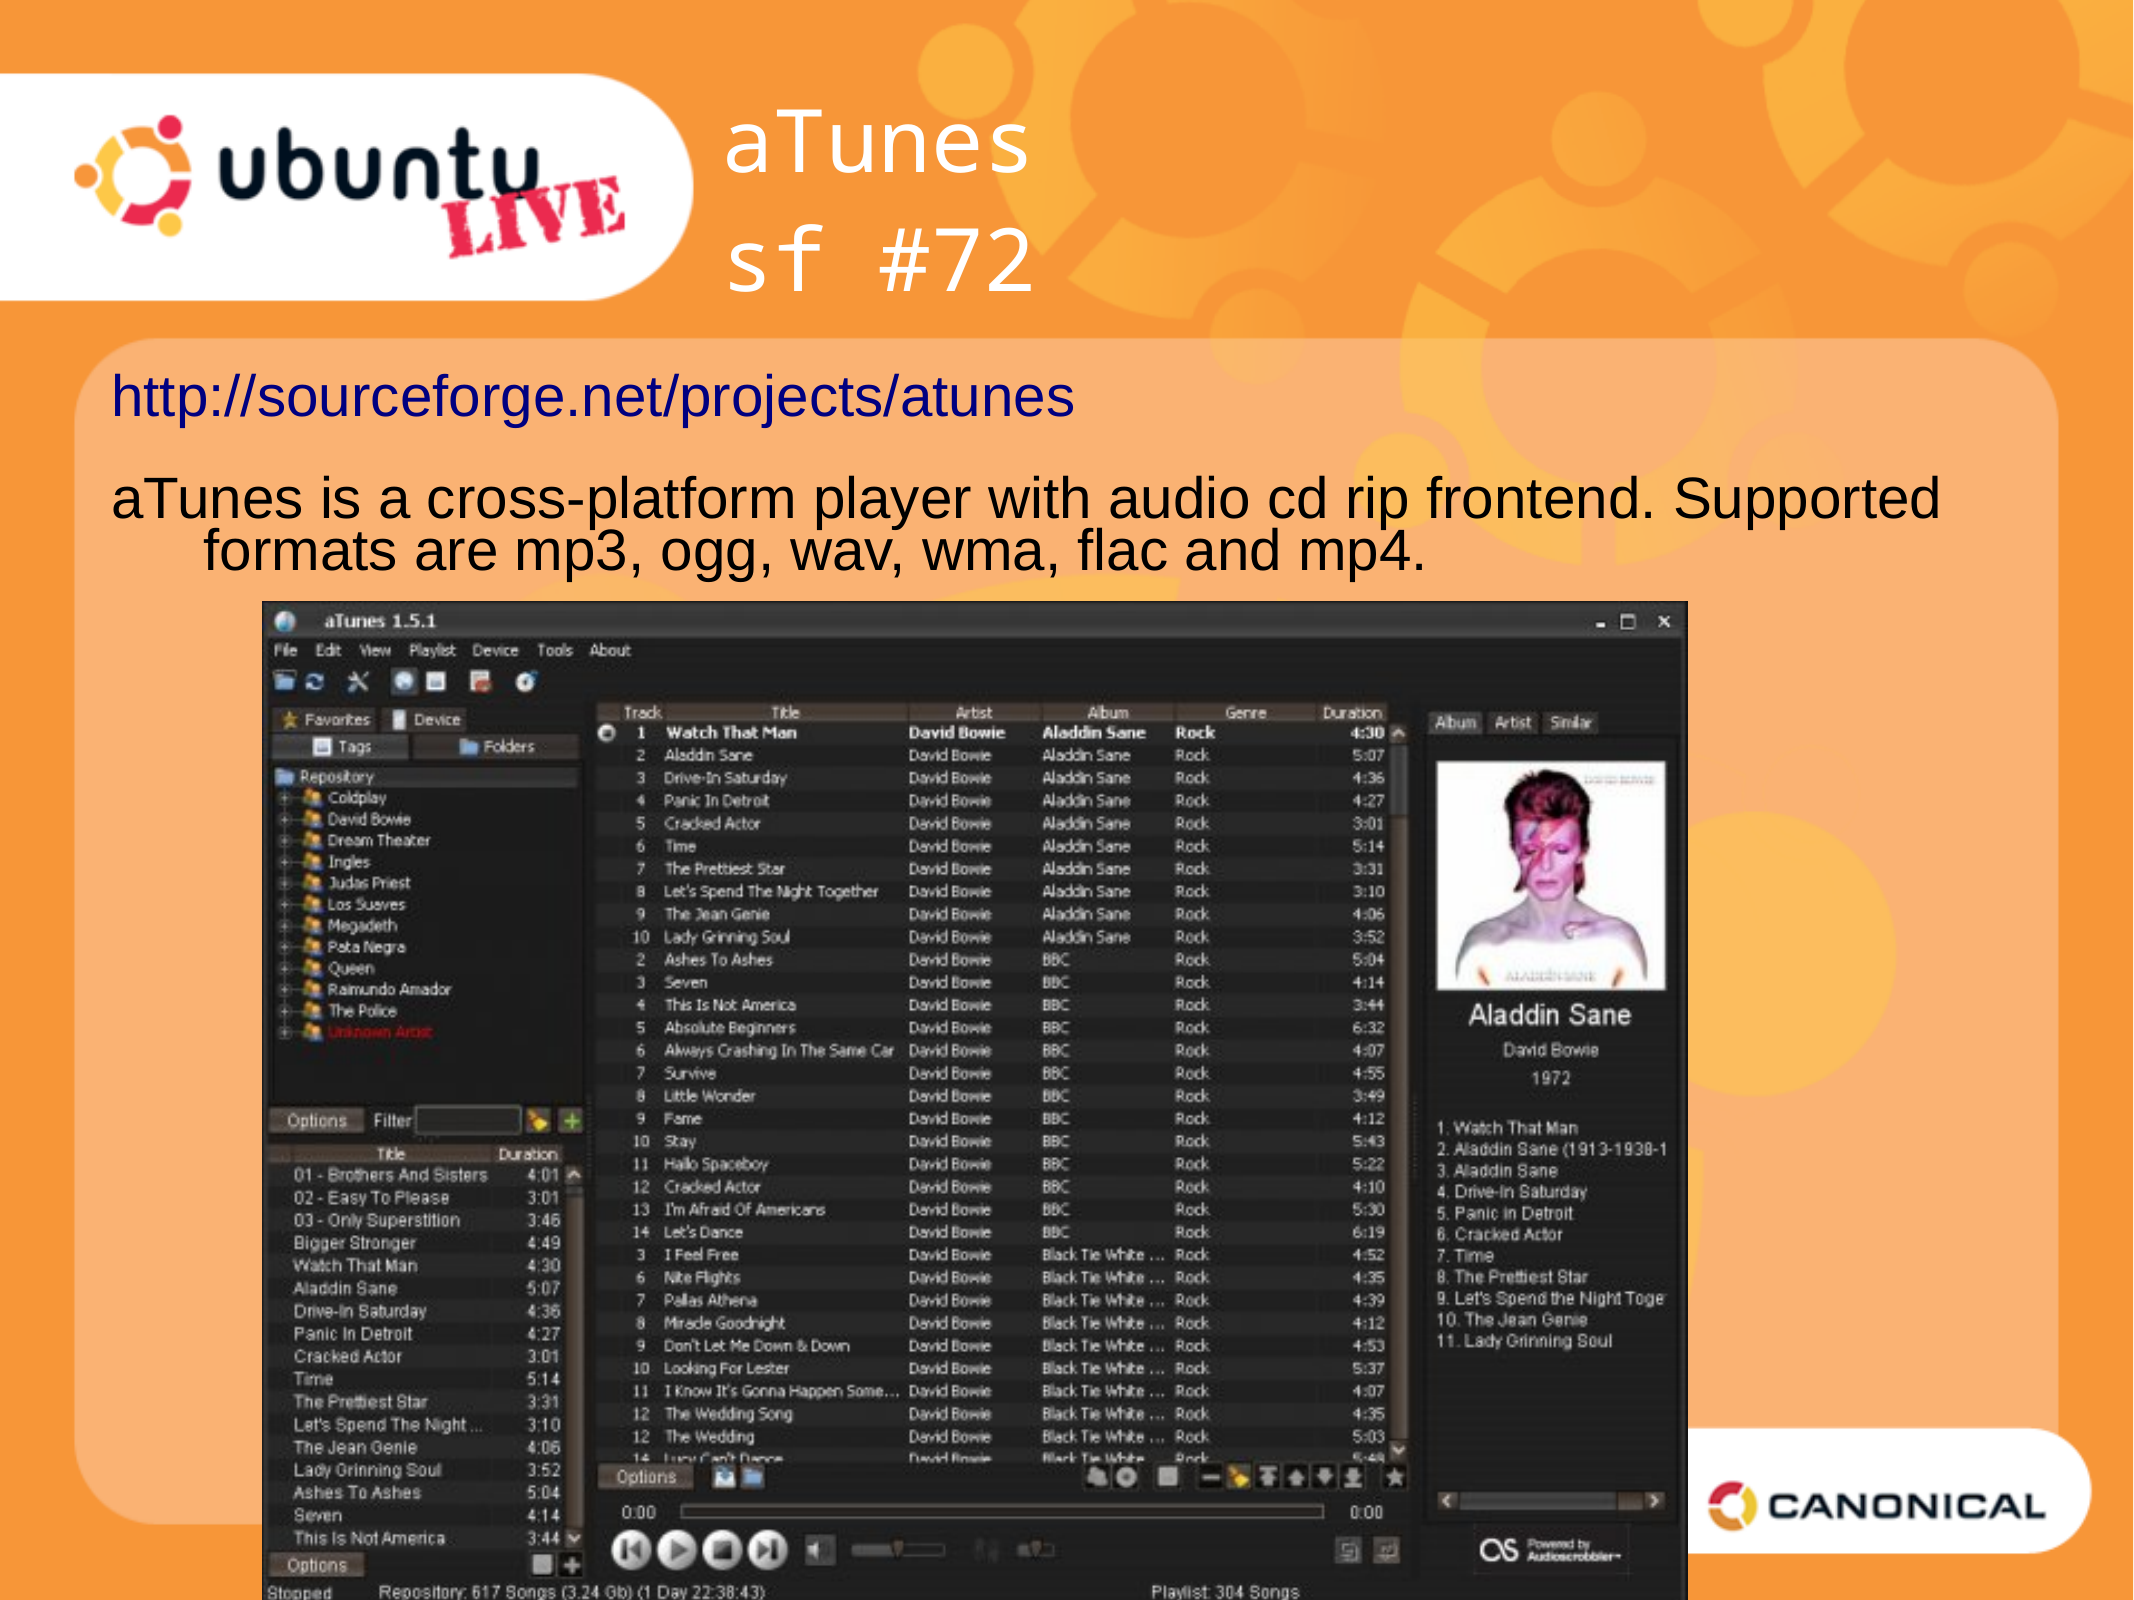

aTunes
sf #72
# http://sourceforge.net/projects/atunes
aTunes is a cross-platform player with audio cd rip frontend. Supported formats are mp3, ogg, wav, wma, flac and mp4.